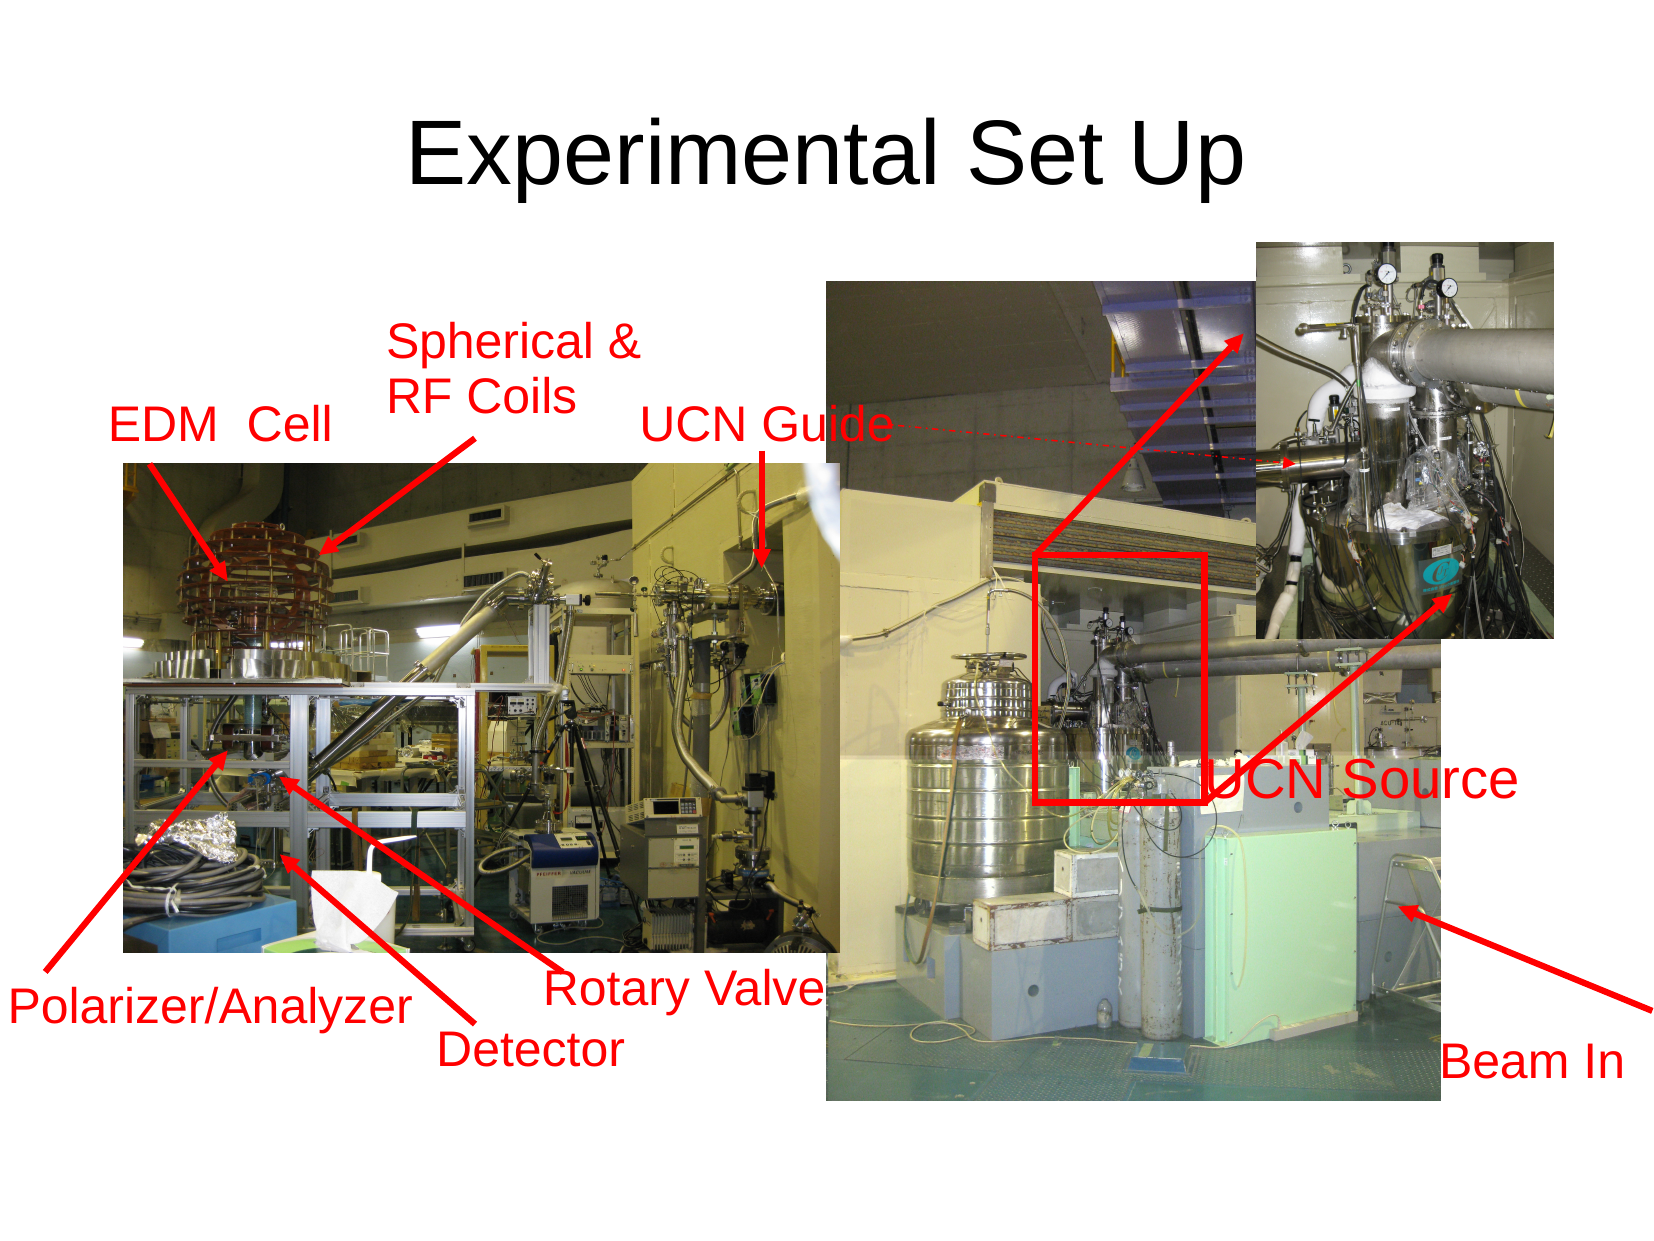

# Experimental Set Up
Spherical &
RF Coils
EDM Cell
UCN Guide
UCN Source
Rotary Valve
Polarizer/Analyzer
Detector
Beam In